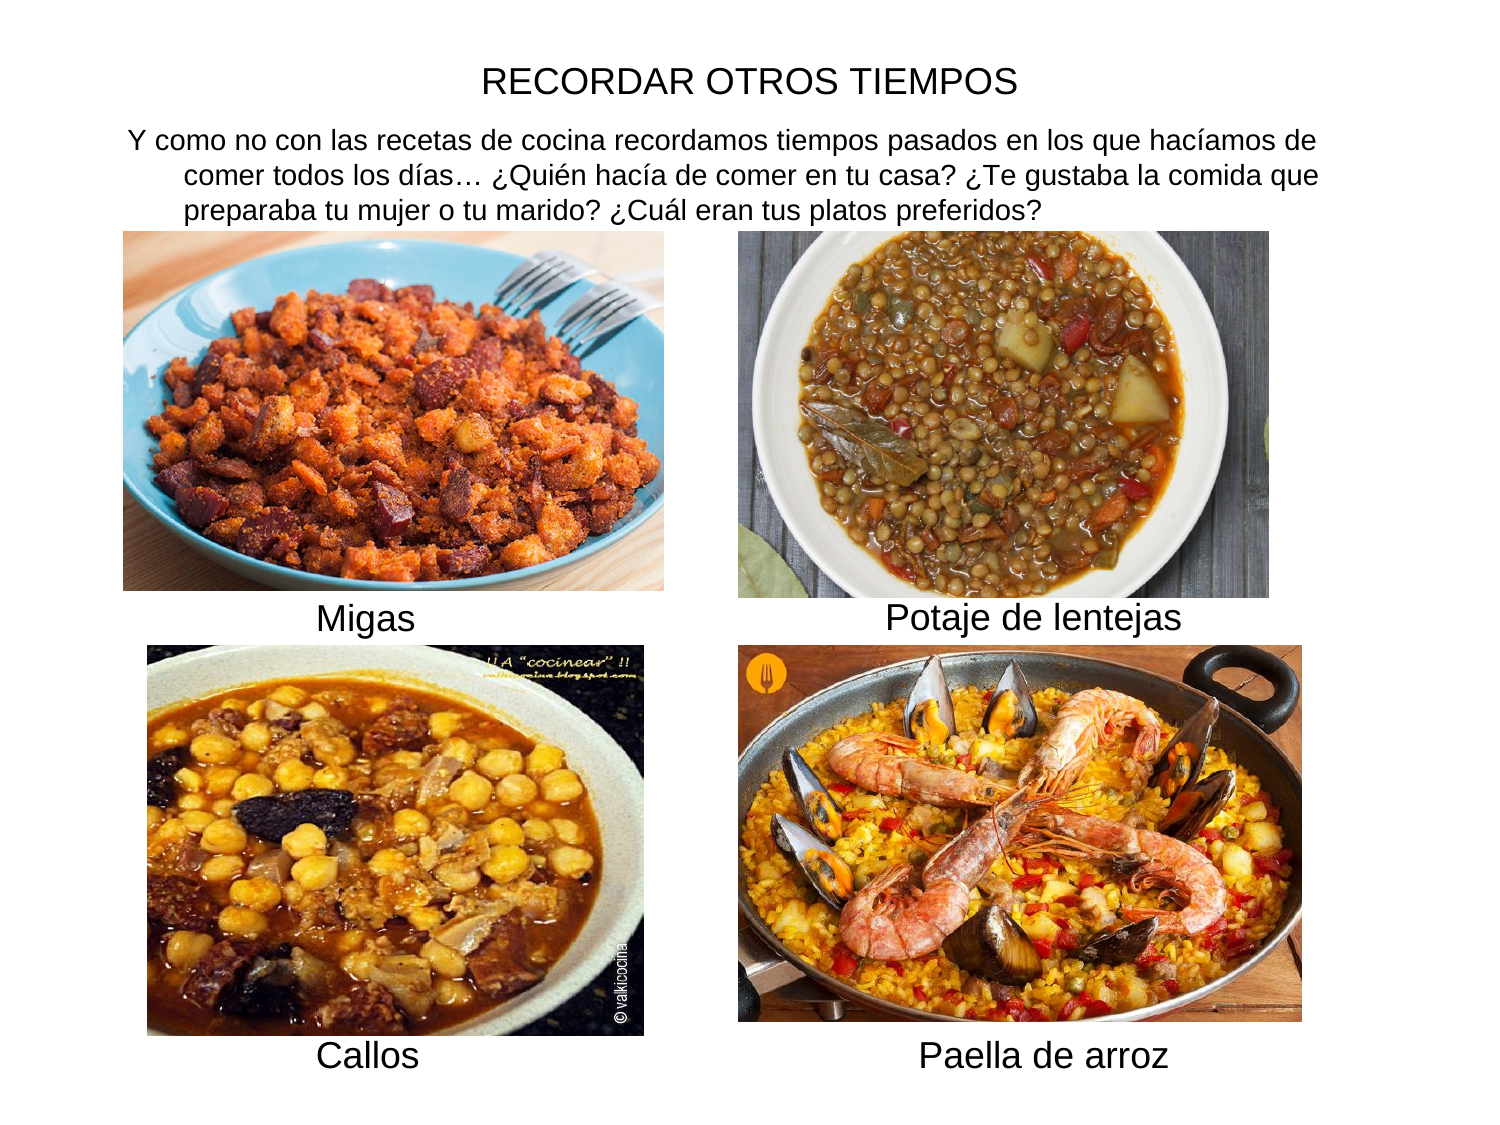

# RECORDAR OTROS TIEMPOS
Y como no con las recetas de cocina recordamos tiempos pasados en los que hacíamos de comer todos los días… ¿Quién hacía de comer en tu casa? ¿Te gustaba la comida que preparaba tu mujer o tu marido? ¿Cuál eran tus platos preferidos?
Potaje de lentejas
Migas
Callos
Paella de arroz